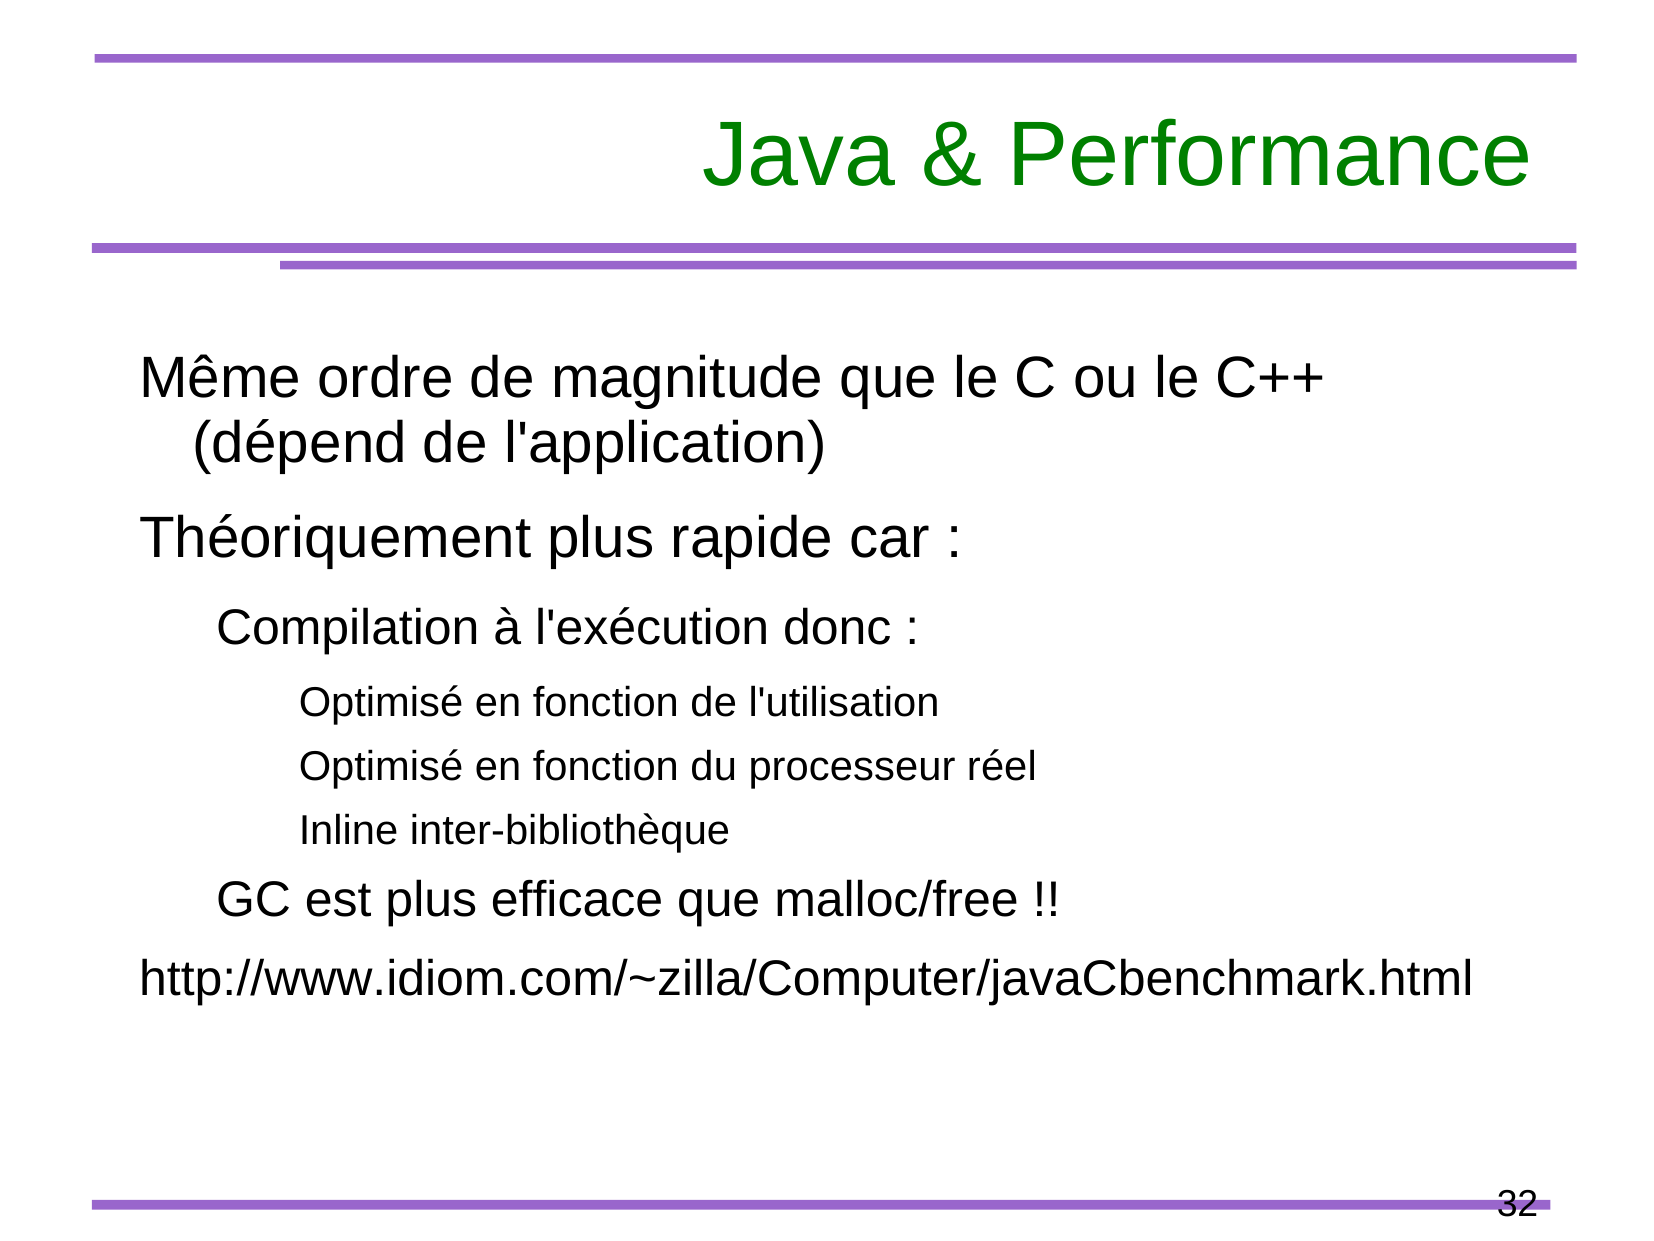

# Java & Performance
Même ordre de magnitude que le C ou le C++ (dépend de l'application)
Théoriquement plus rapide car :
Compilation à l'exécution donc :
Optimisé en fonction de l'utilisation
Optimisé en fonction du processeur réel
Inline inter-bibliothèque
GC est plus efficace que malloc/free !!
http://www.idiom.com/~zilla/Computer/javaCbenchmark.html